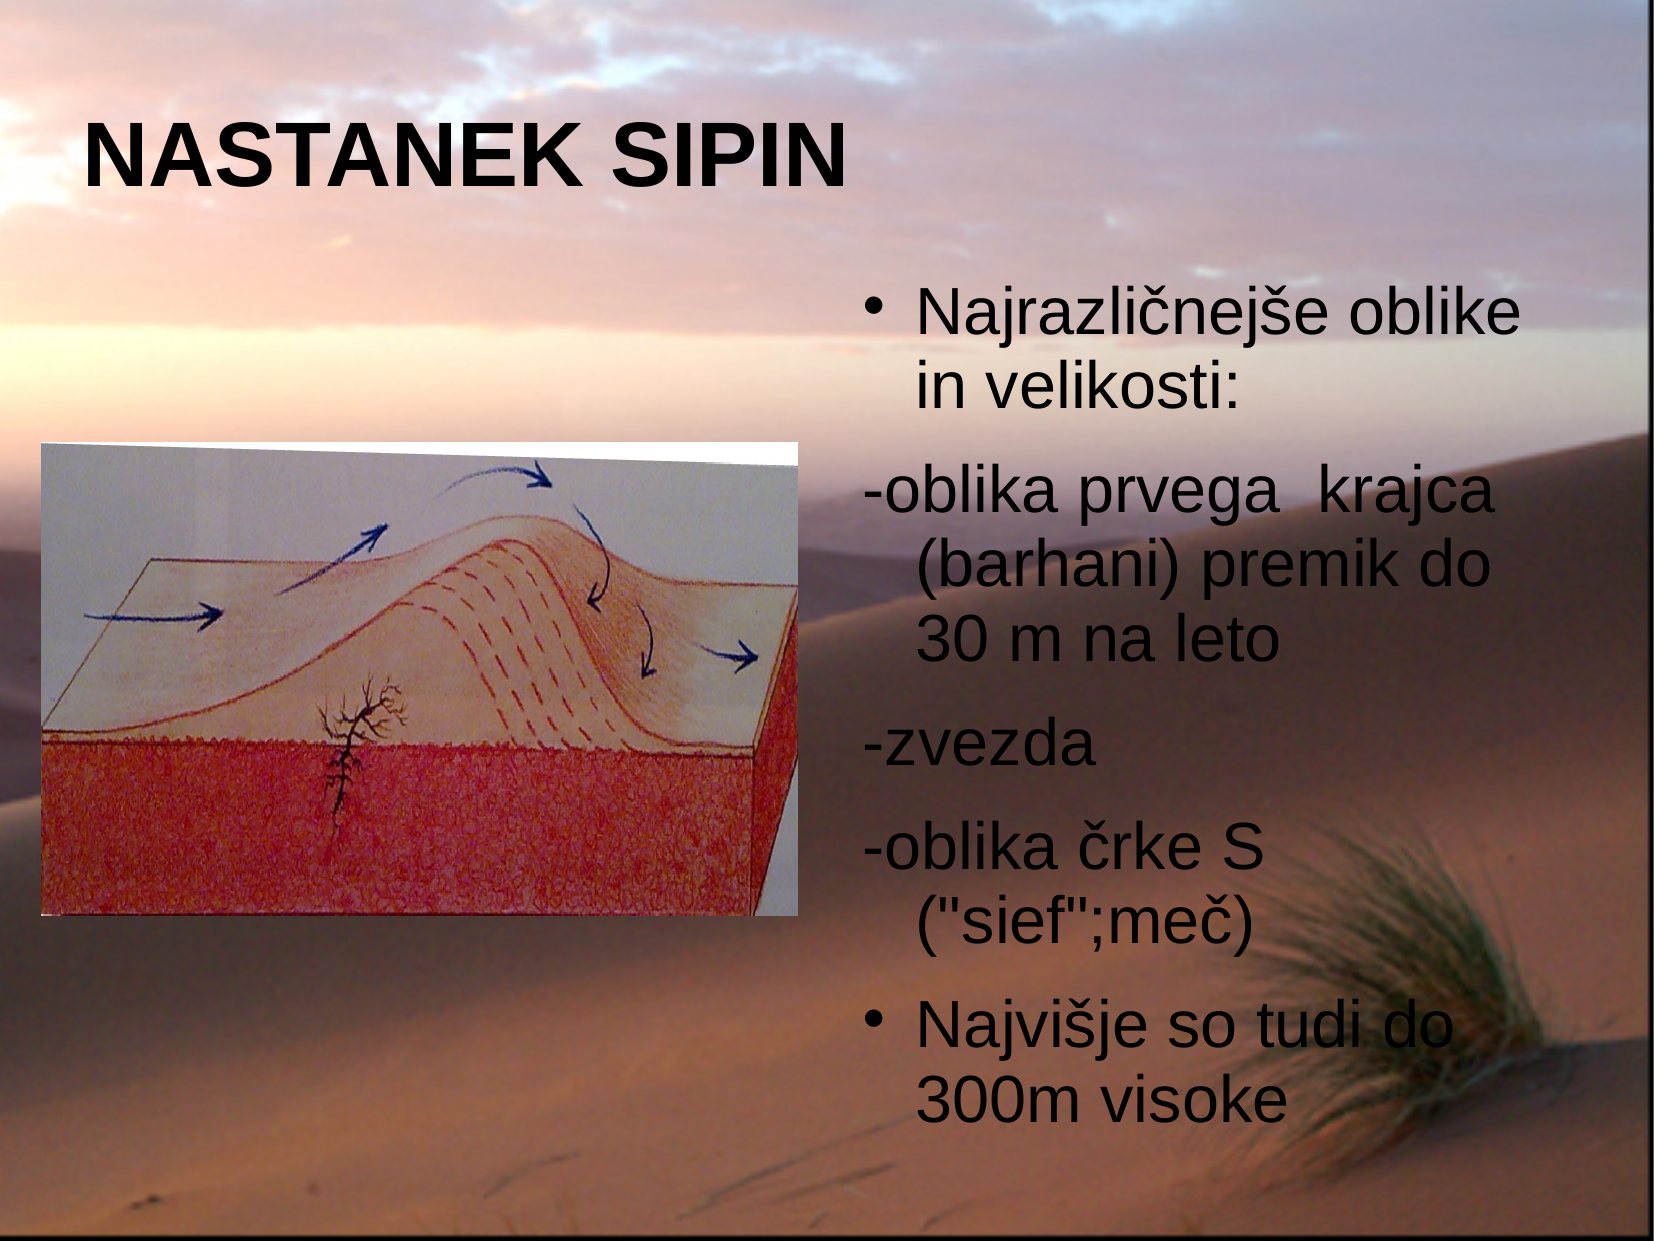

# NASTANEK SIPIN
Najrazličnejše oblike in velikosti:
-oblika prvega krajca (barhani) premik do 30 m na leto
-zvezda
-oblika črke S ("sief";meč)
Najvišje so tudi do 300m visoke